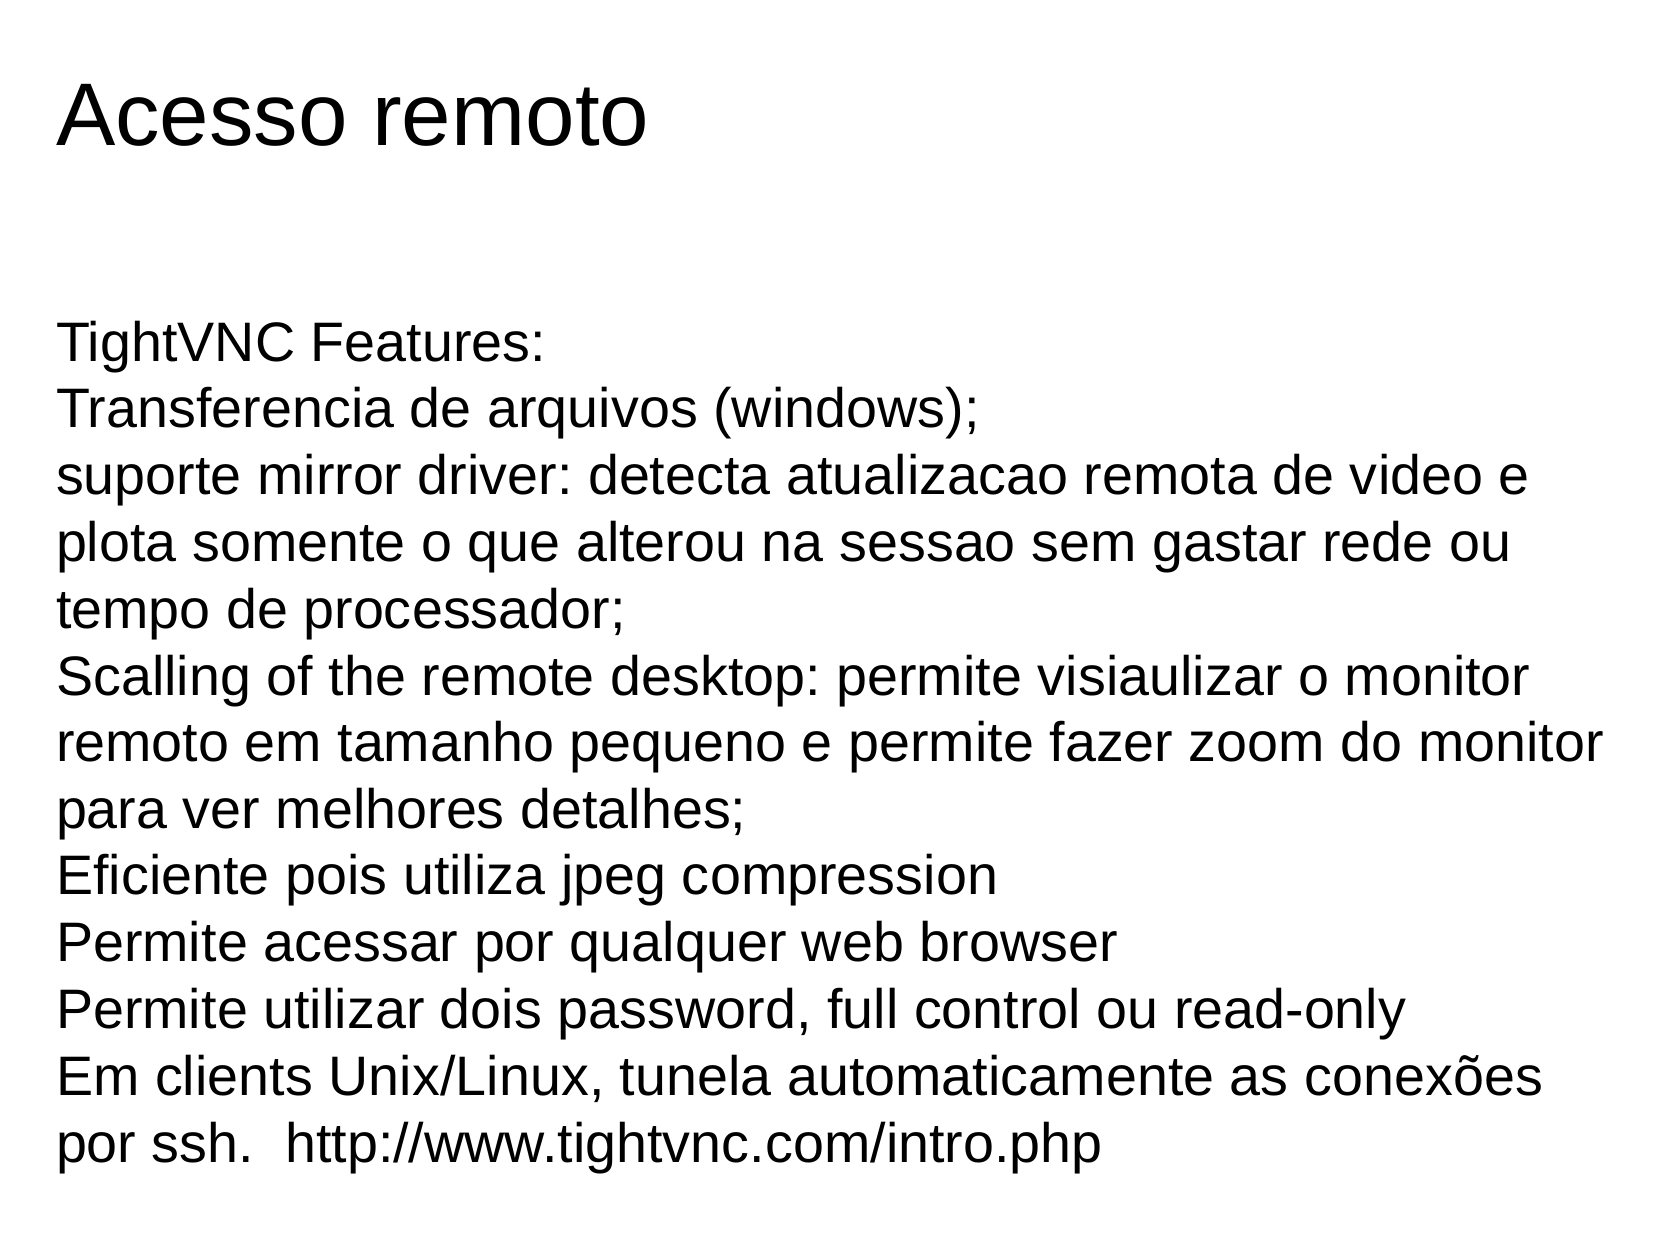

# Acesso remoto
TightVNC Features:
Transferencia de arquivos (windows);
suporte mirror driver: detecta atualizacao remota de video e plota somente o que alterou na sessao sem gastar rede ou tempo de processador;
Scalling of the remote desktop: permite visiaulizar o monitor remoto em tamanho pequeno e permite fazer zoom do monitor para ver melhores detalhes;
Eficiente pois utiliza jpeg compression
Permite acessar por qualquer web browser
Permite utilizar dois password, full control ou read-only
Em clients Unix/Linux, tunela automaticamente as conexões por ssh.  http://www.tightvnc.com/intro.php